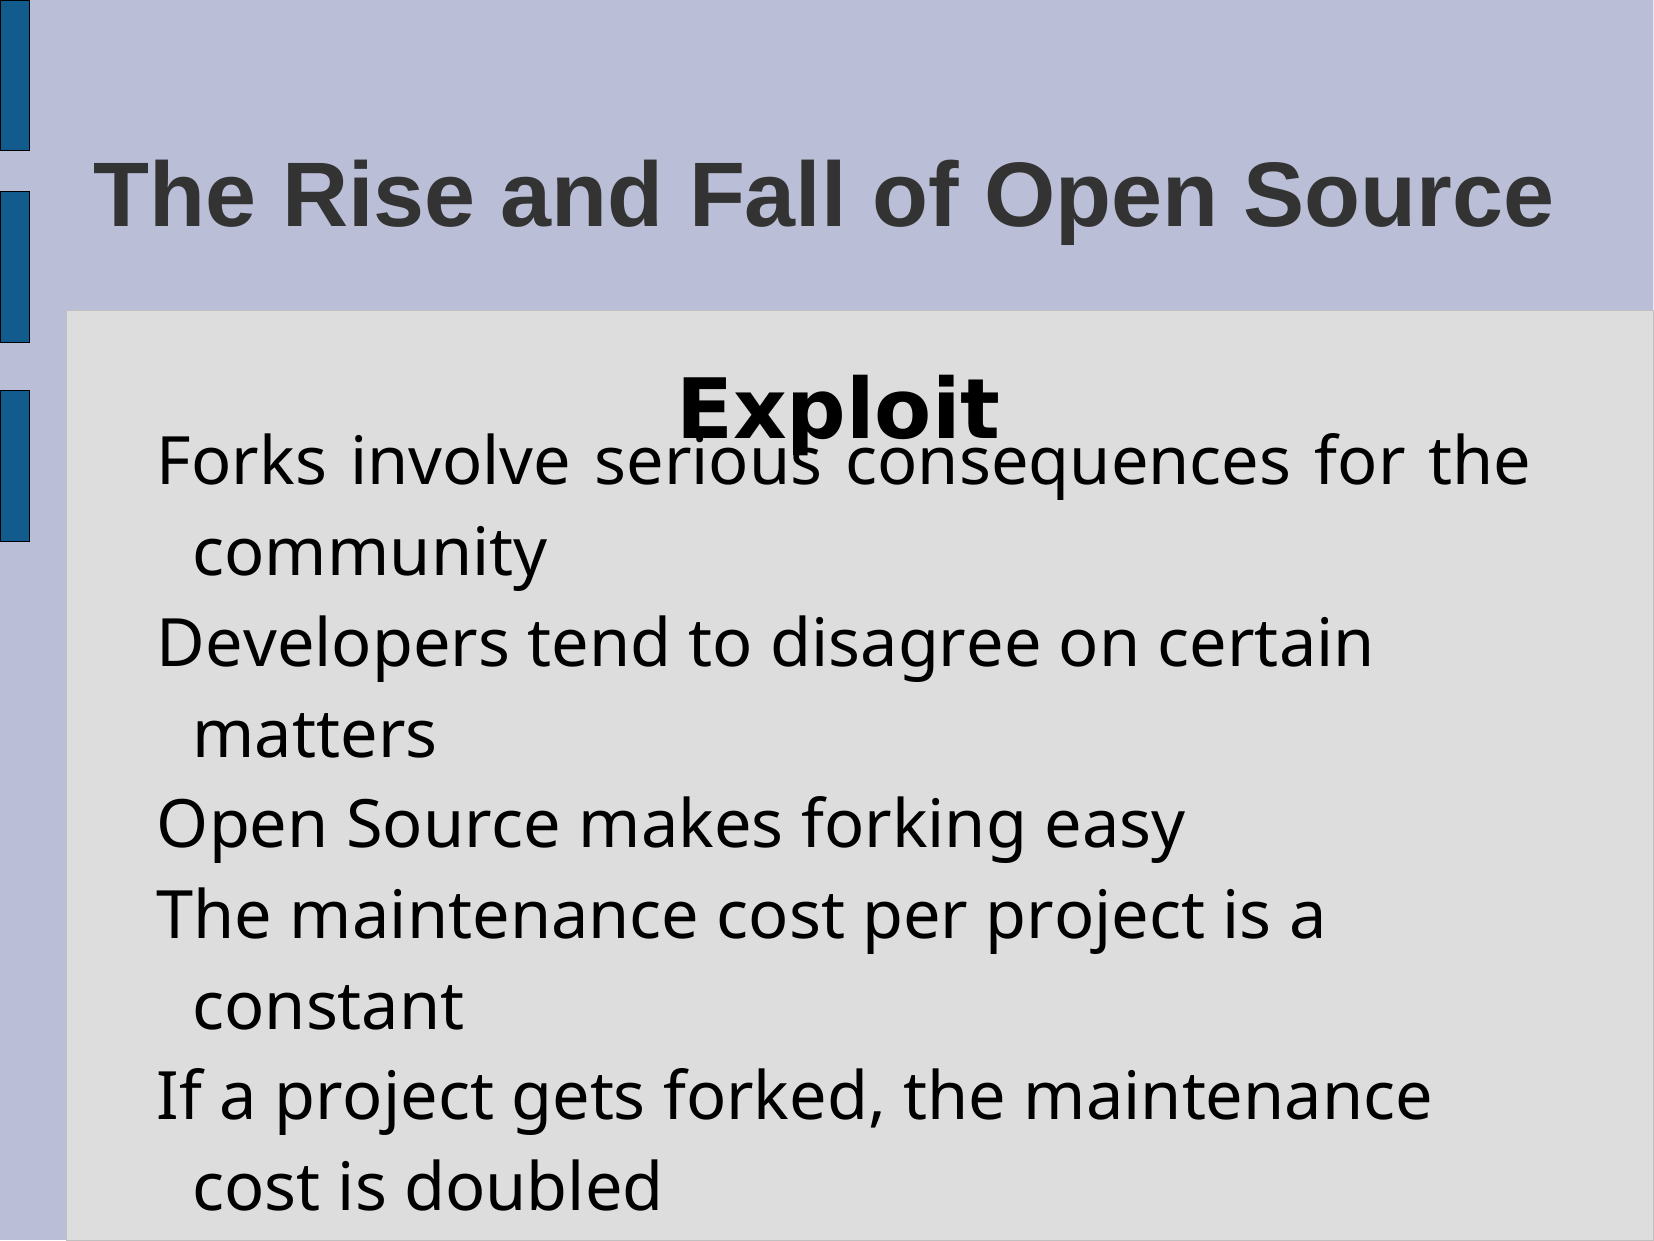

# The Rise and Fall of Open Source
Exploit
Forks involve serious consequences for the community
Developers tend to disagree on certain matters
Open Source makes forking easy
The maintenance cost per project is a constant
If a project gets forked, the maintenance cost is doubled